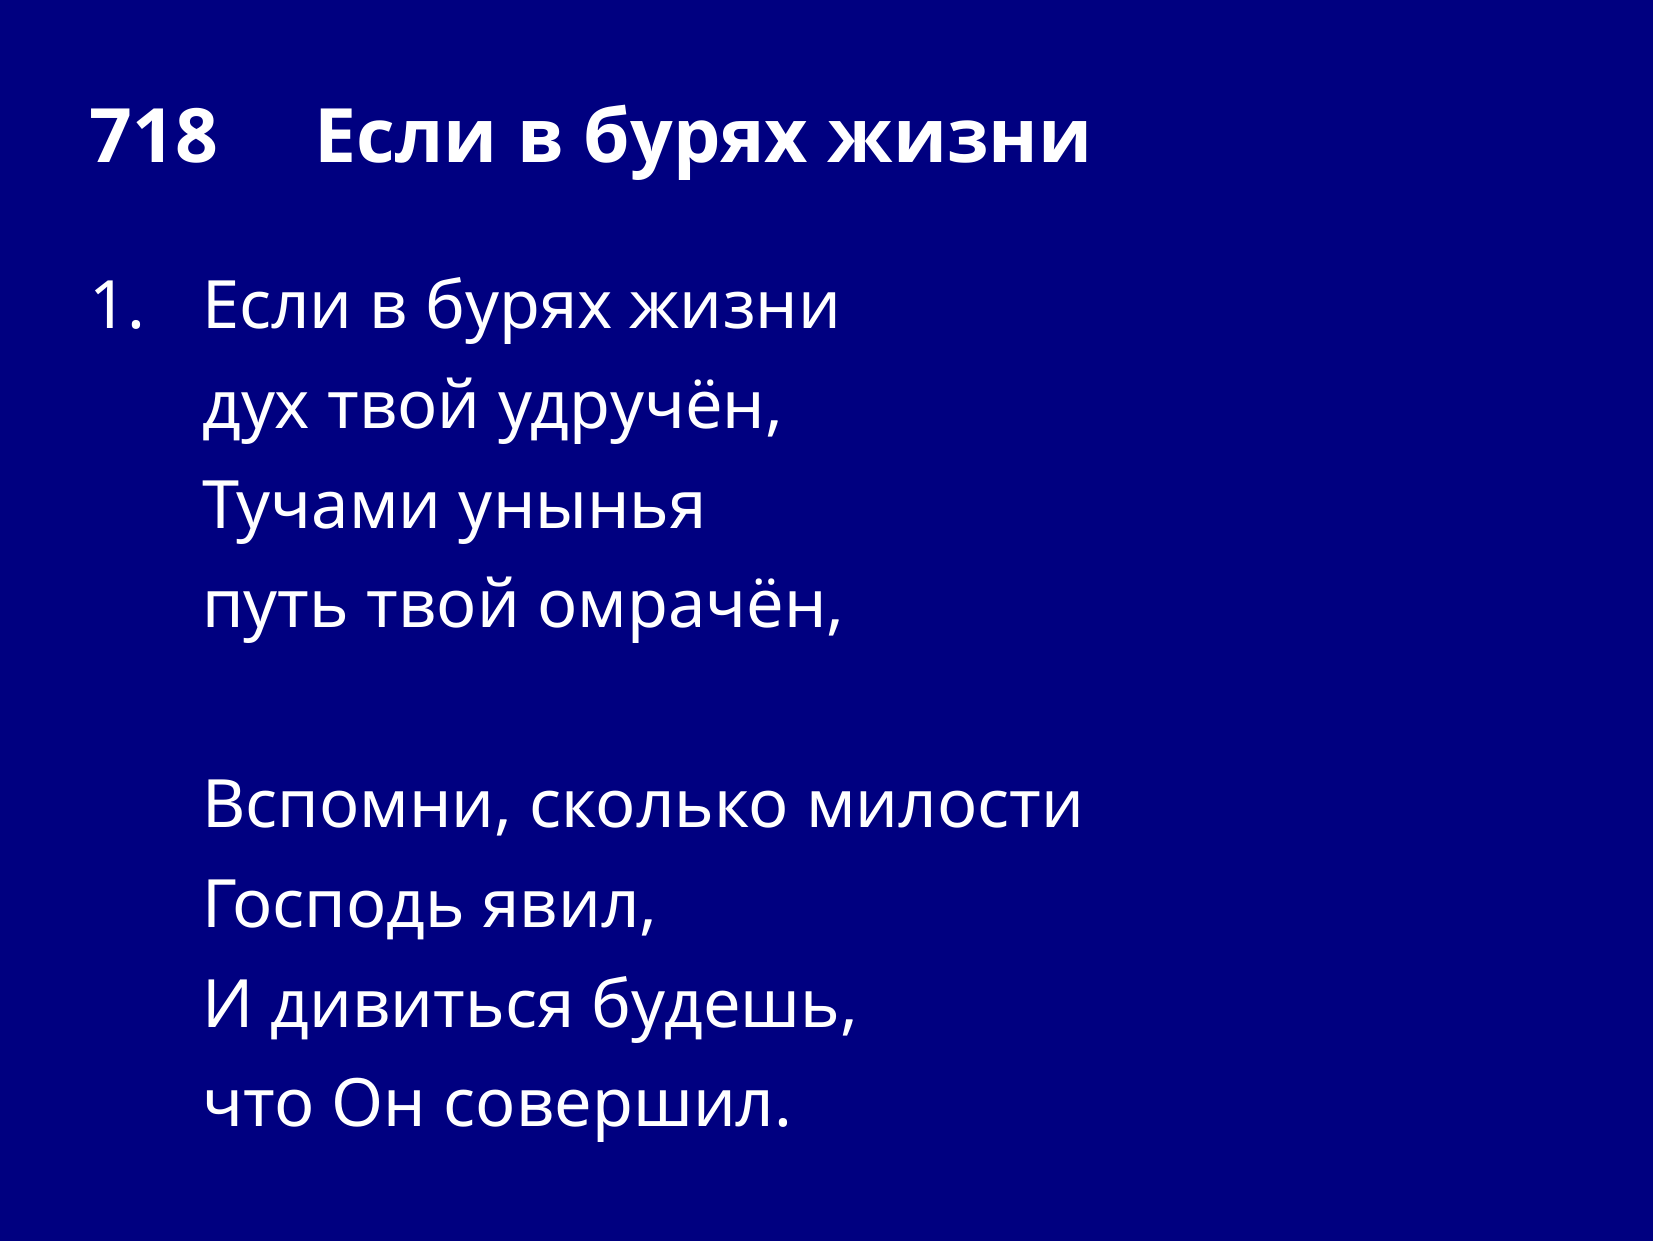

718	Если в бурях жизни
1.	Если в бурях жизни
	дух твой удручён,
	Тучами унынья
	путь твой омрачён,
	Вспомни, сколько милости
	Господь явил,
	И дивиться будешь,
	что Он совершил.